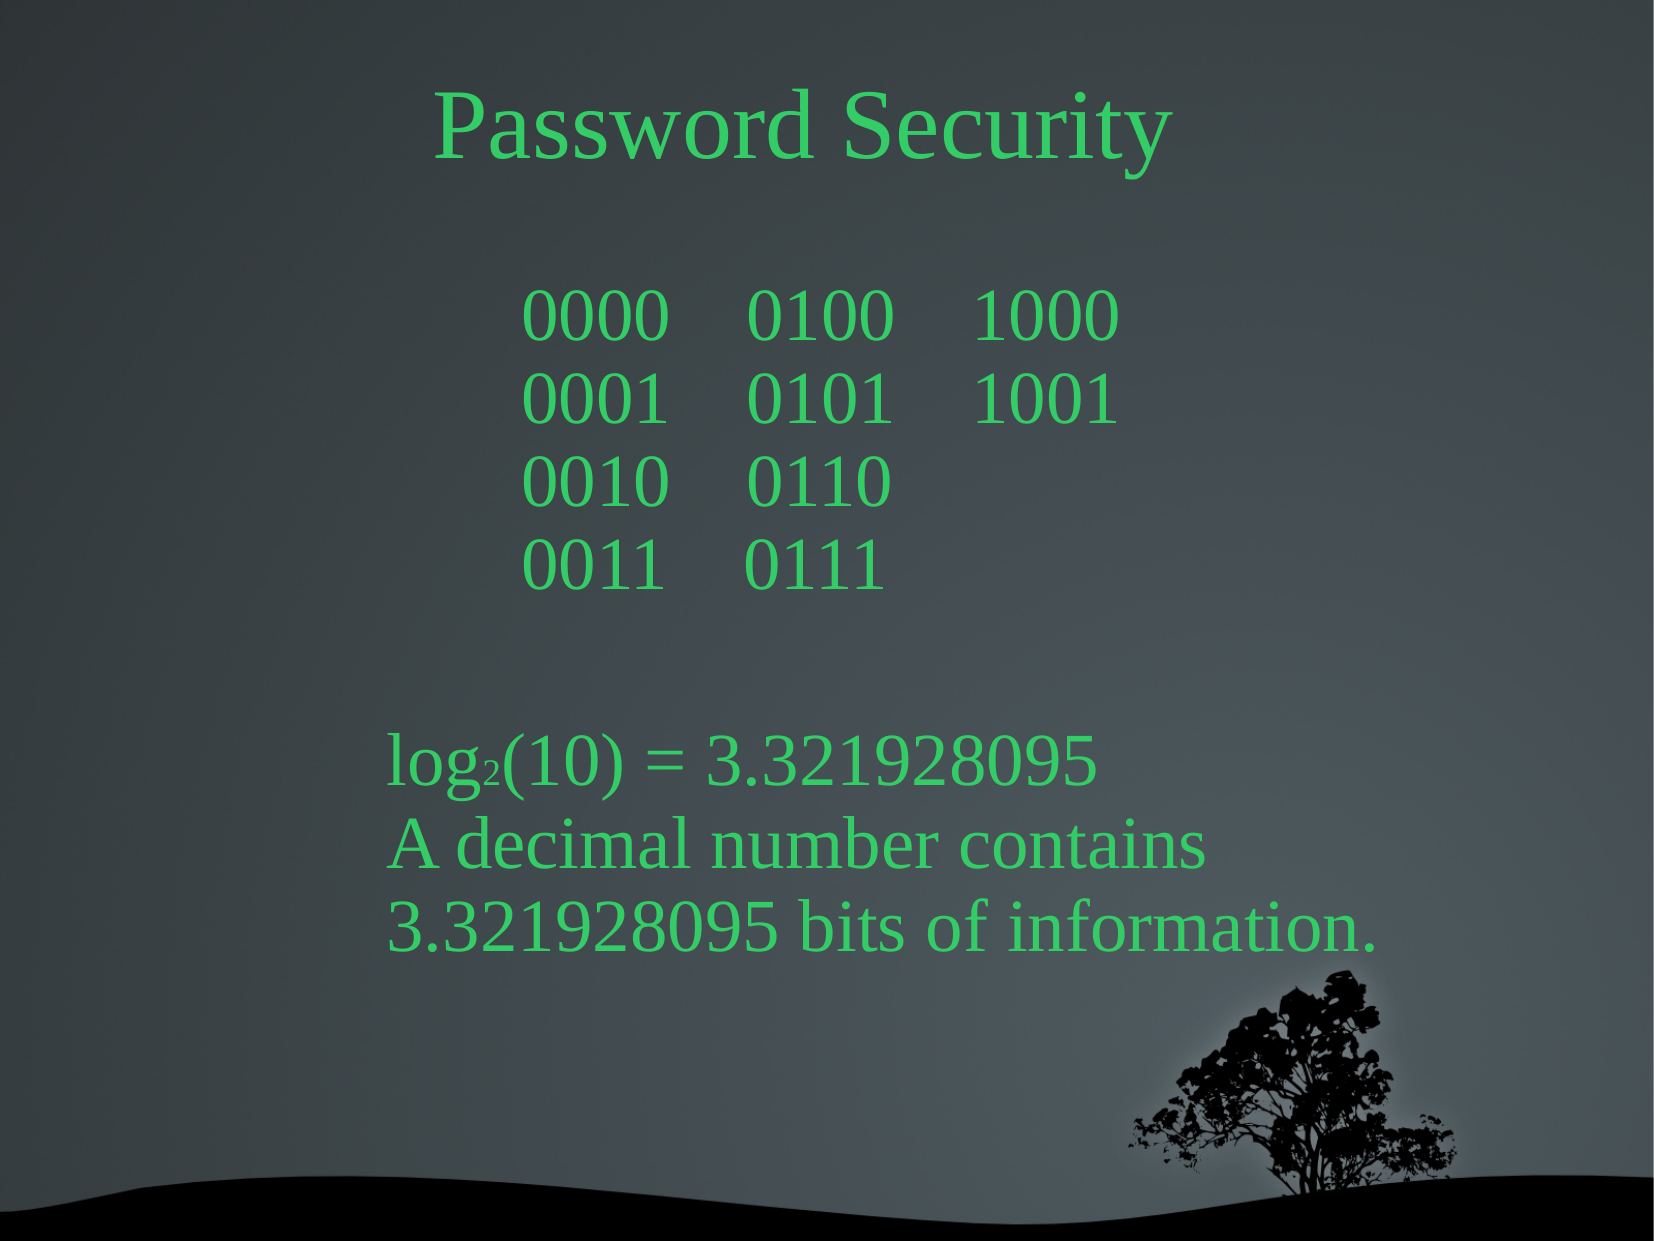

Password Security
0000 0100 1000
0001 0101 1001
0010 0110
0011 0111
log2(10) = 3.321928095
A decimal number contains
3.321928095 bits of information.